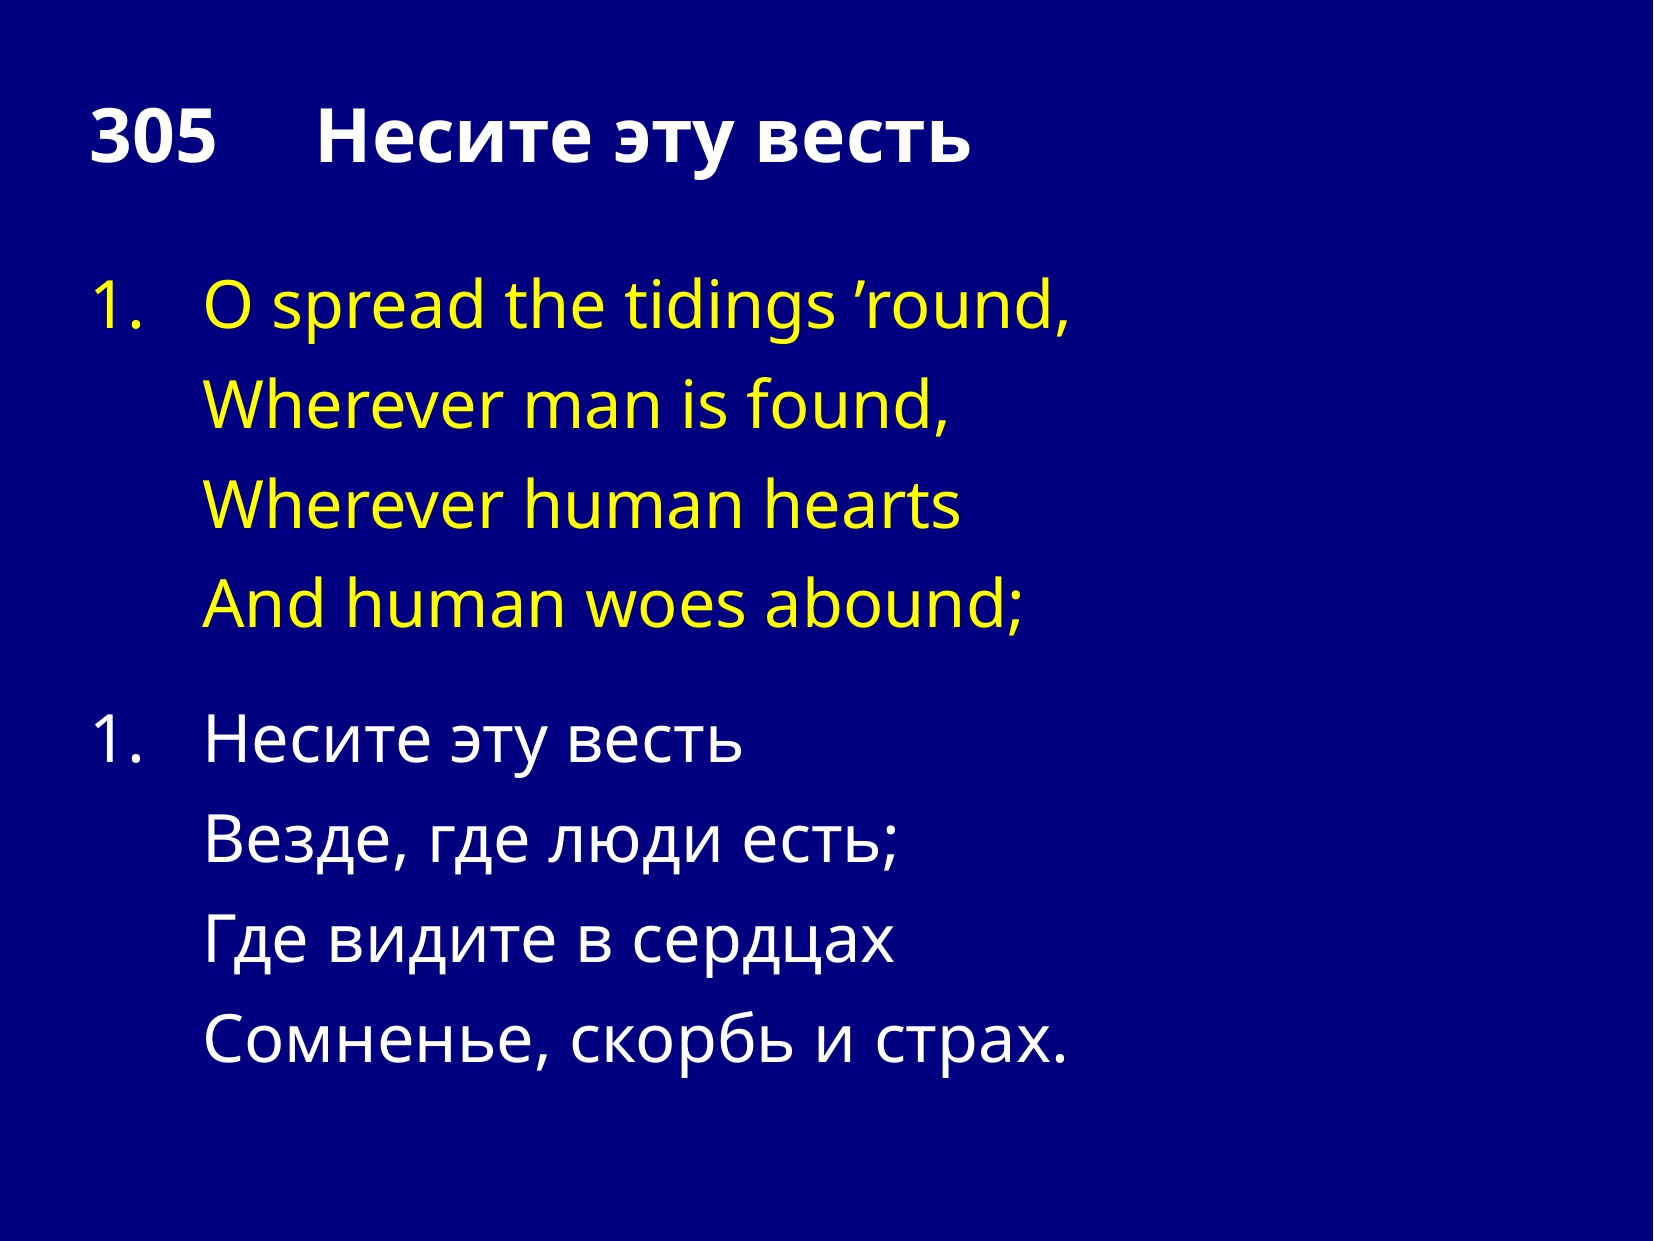

305	Несите эту весть
1.	O spread the tidings ’round,
	Wherever man is found,
	Wherever human hearts
	And human woes abound;
1.	Несите эту весть
	Везде, где люди есть;
	Где видите в сердцах
	Сомненье, скорбь и страх.